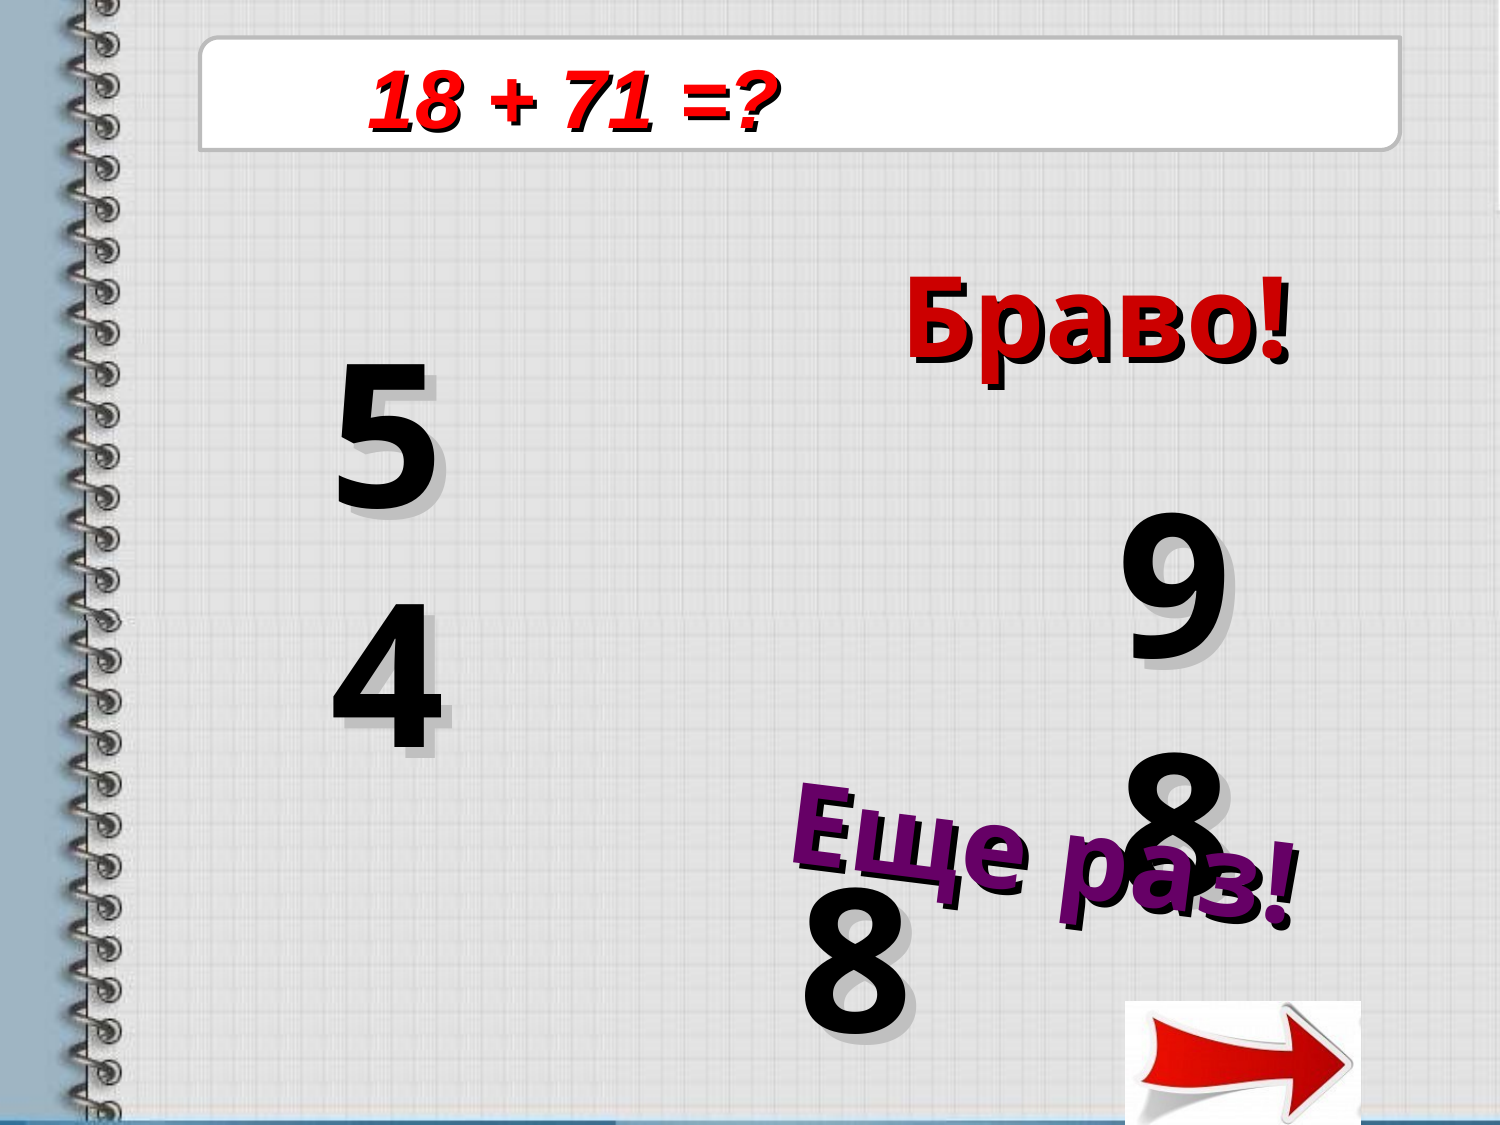

18 + 71 =?
Браво!
54
98
Еще раз!
89